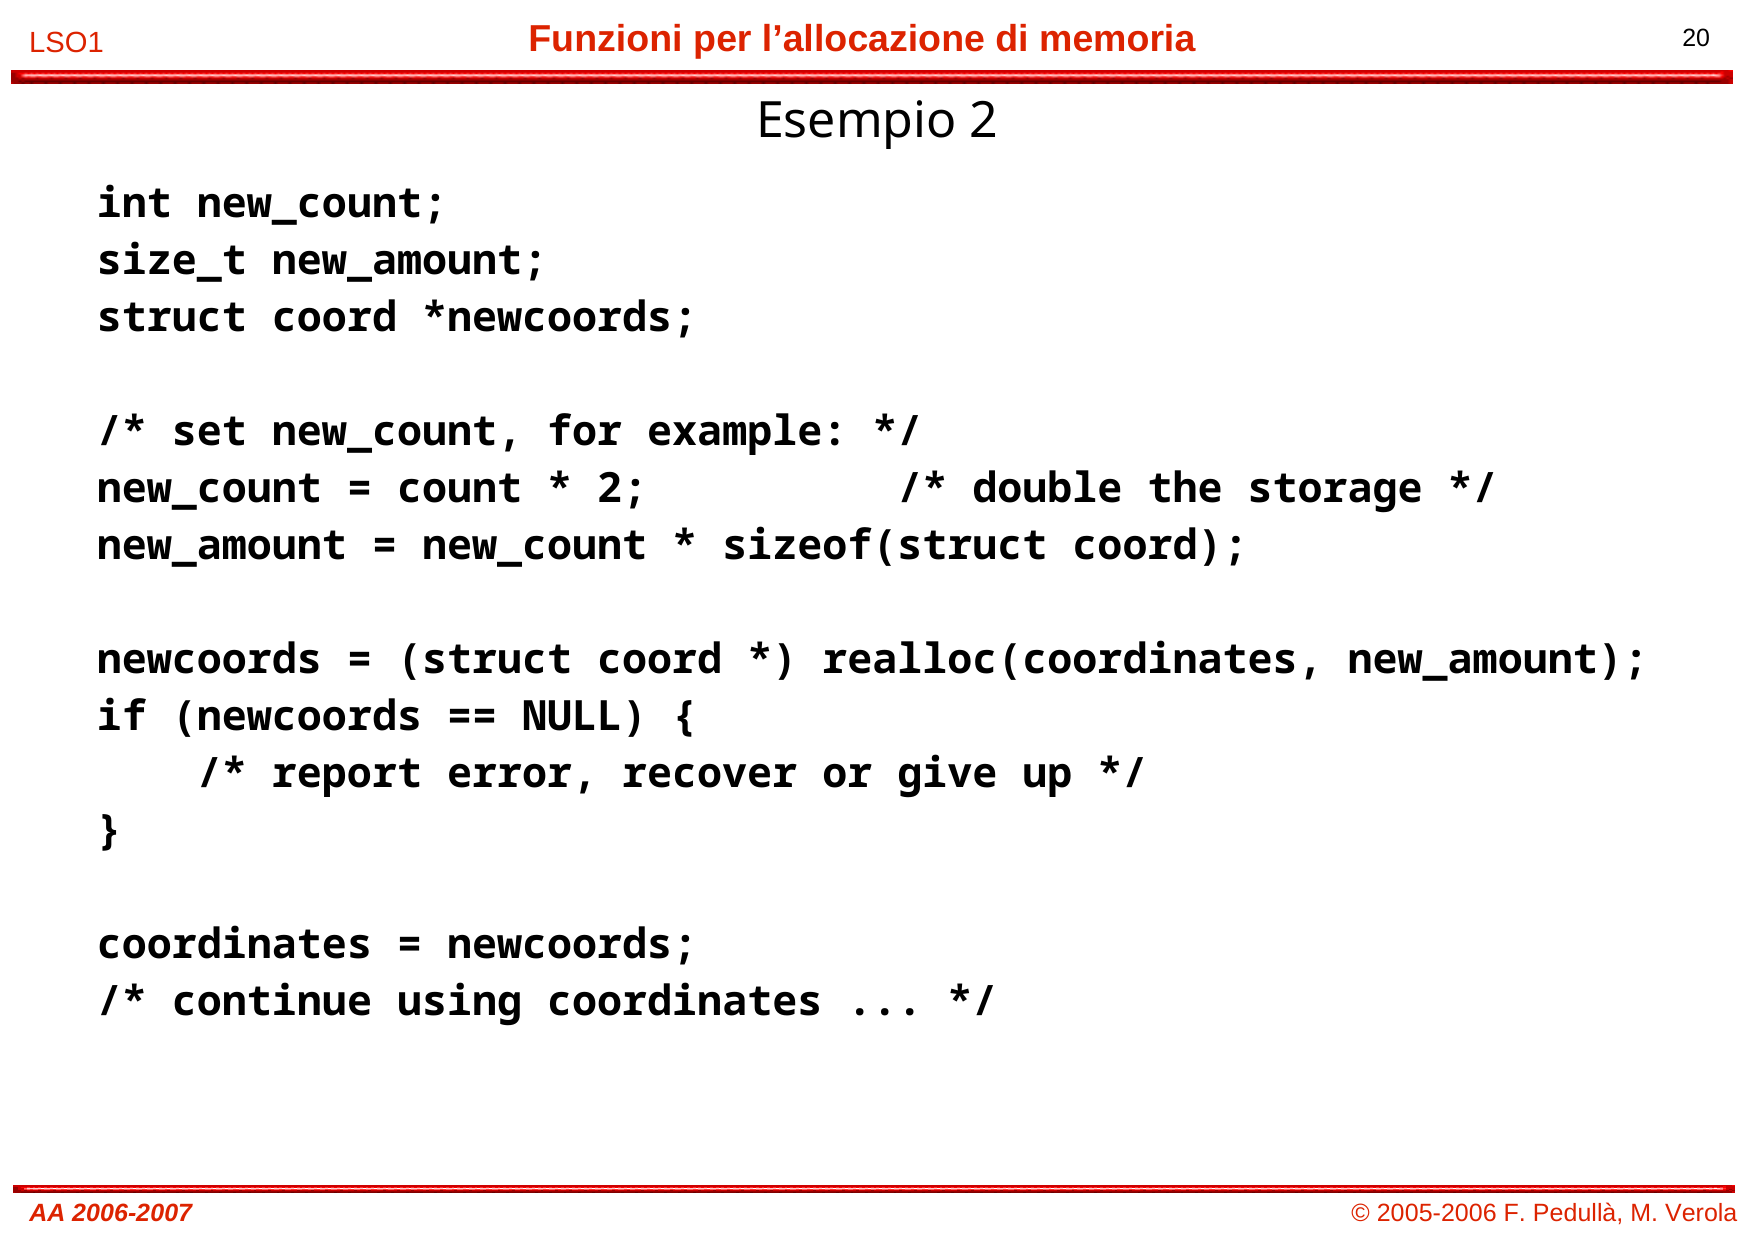

# Esempio 2
int new_count;
size_t new_amount;
struct coord *newcoords;
/* set new_count, for example: */
new_count = count * 2; /* double the storage */
new_amount = new_count * sizeof(struct coord);
newcoords = (struct coord *) realloc(coordinates, new_amount);
if (newcoords == NULL) {
 /* report error, recover or give up */
}
coordinates = newcoords;
/* continue using coordinates ... */